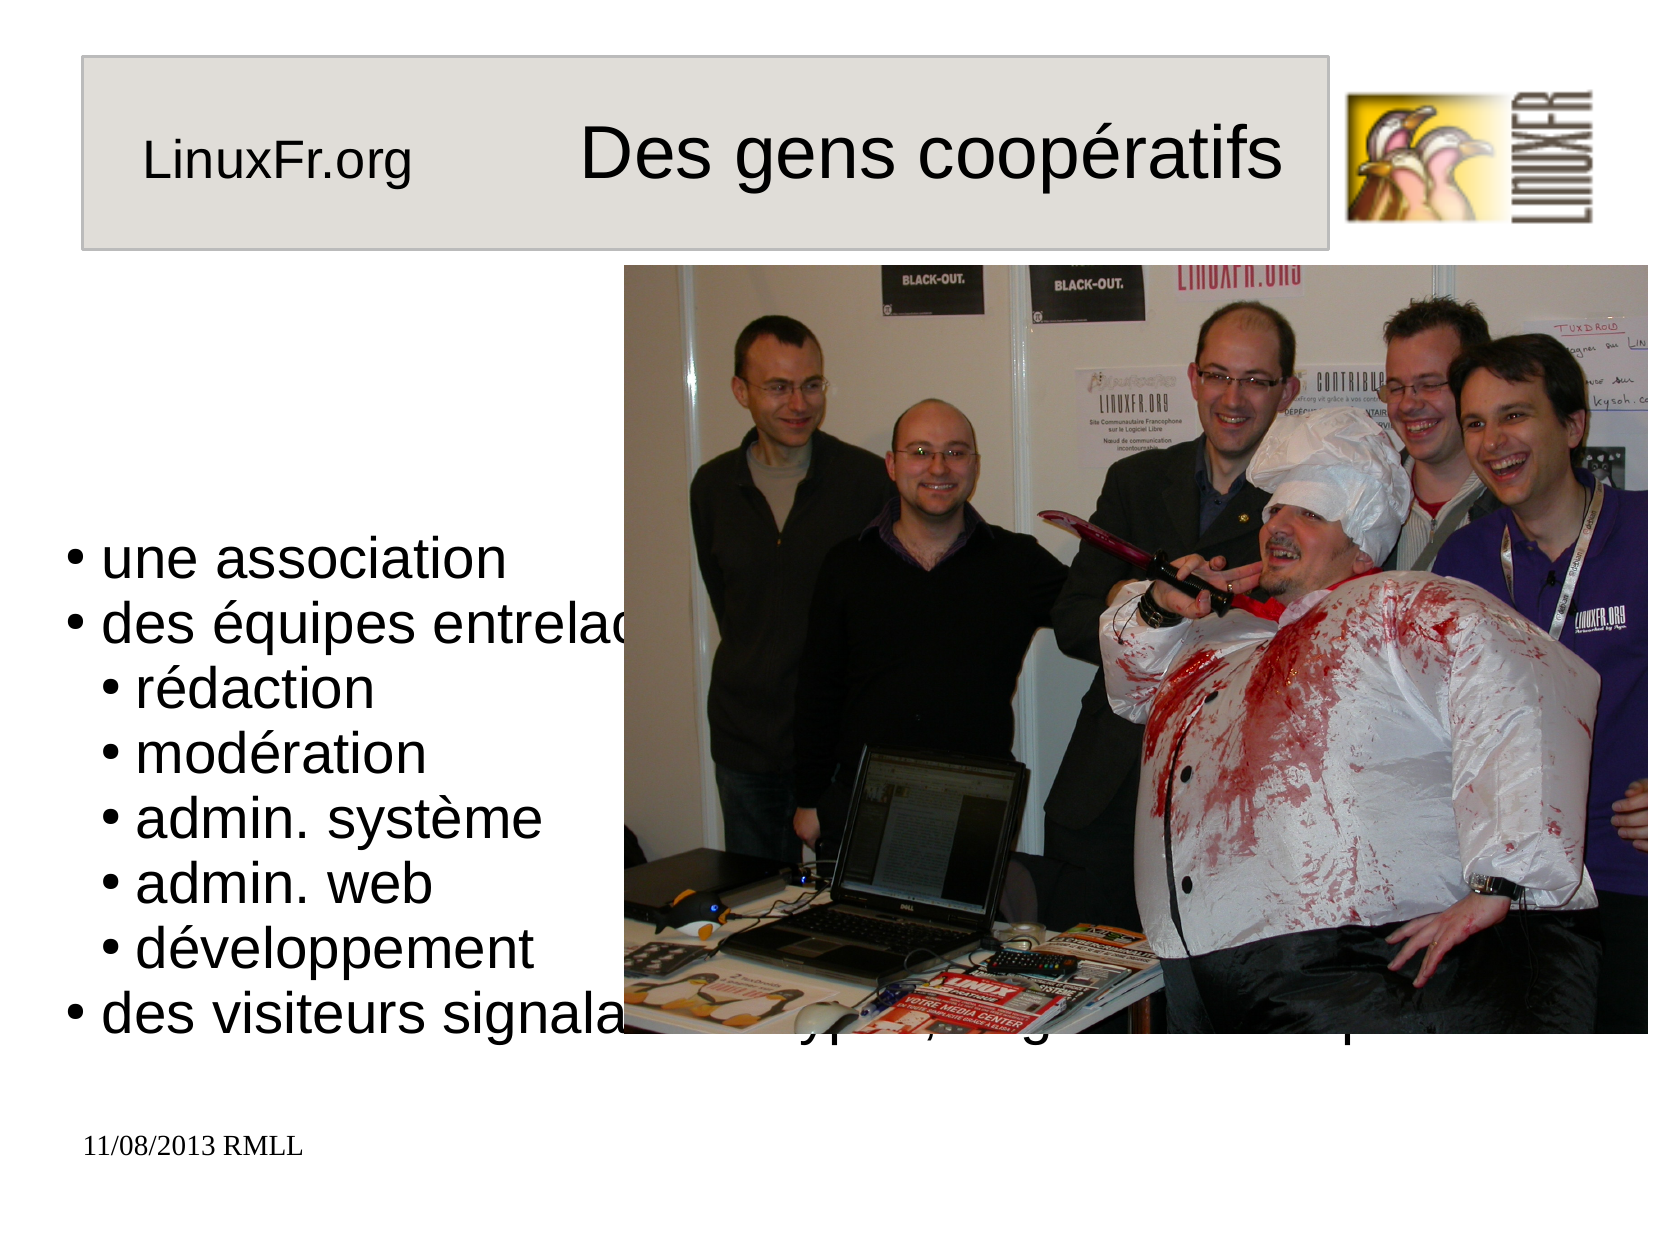

# LinuxFr.org Des gens coopératifs
 une association
 des équipes entrelacées
rédaction
modération
admin. système
admin. web
développement
 des visiteurs signalant les typos, bugs et autres pannes